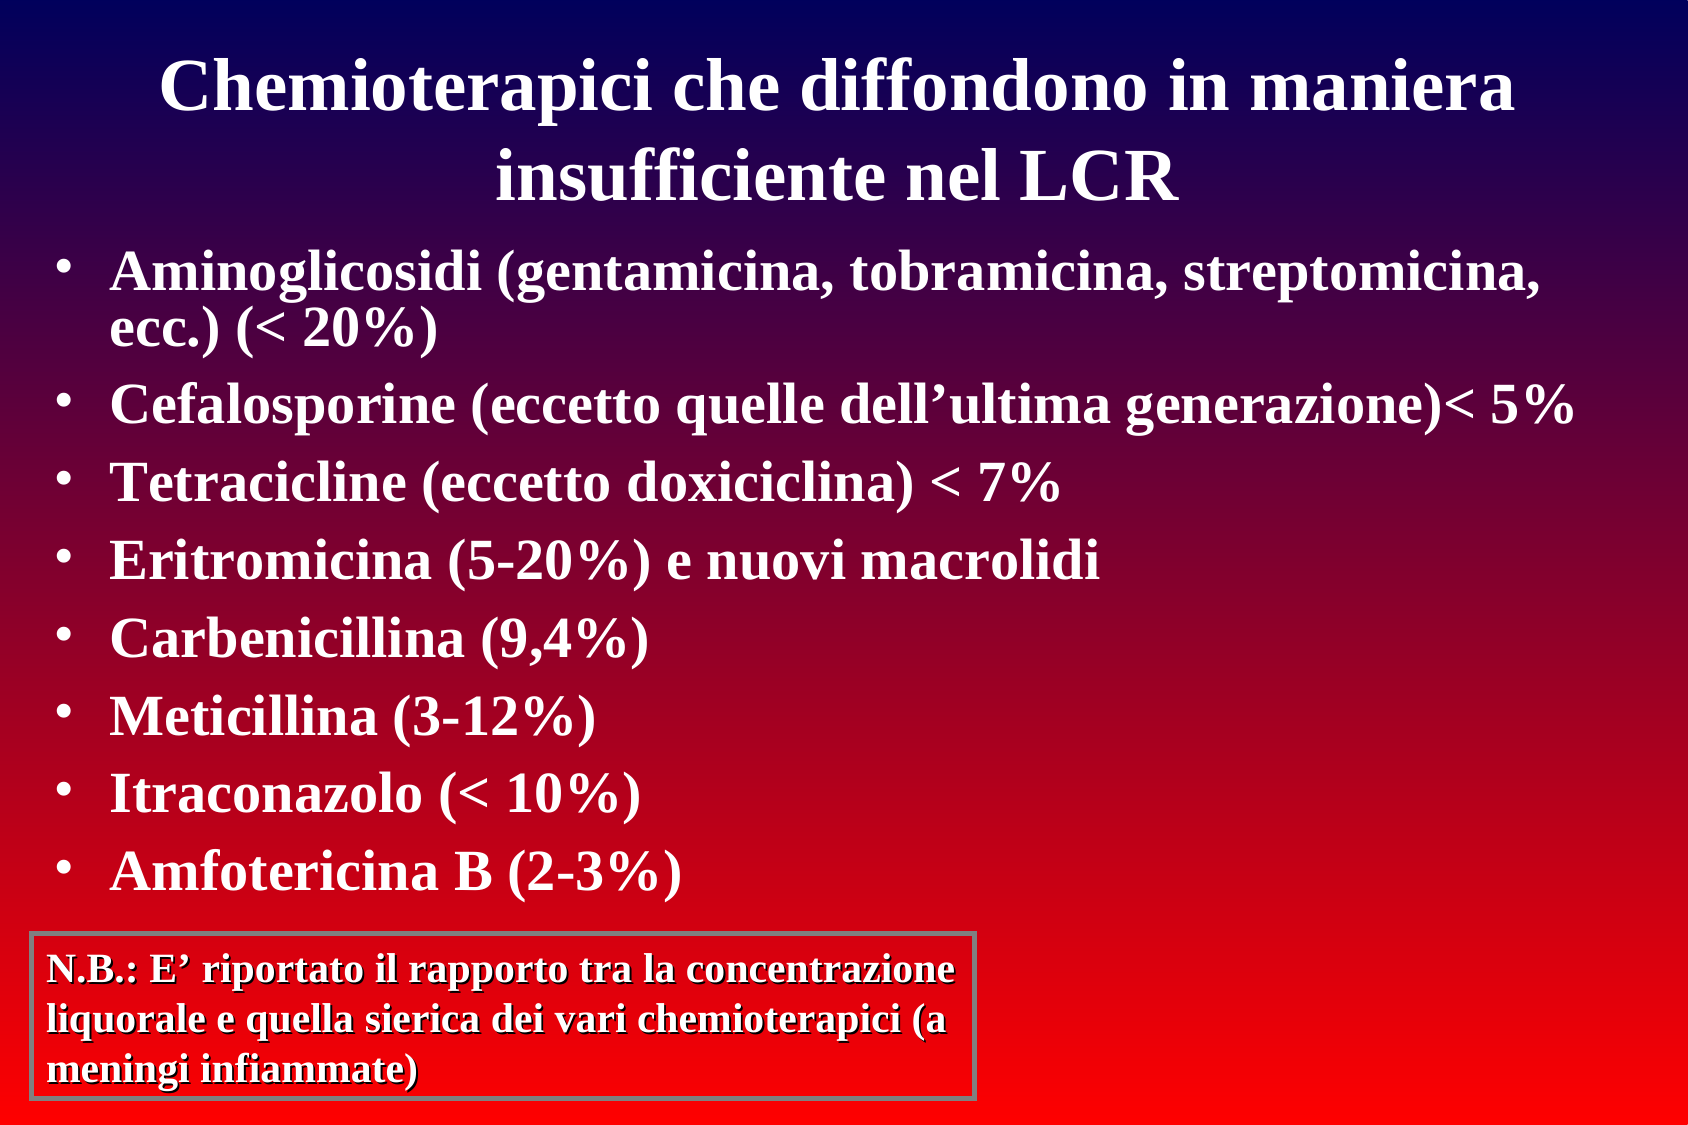

Chemioterapici che diffondono in maniera insufficiente nel LCR
Aminoglicosidi (gentamicina, tobramicina, streptomicina, ecc.) (< 20%)
Cefalosporine (eccetto quelle dell’ultima generazione)< 5%
Tetracicline (eccetto doxiciclina) < 7%
Eritromicina (5-20%) e nuovi macrolidi
Carbenicillina (9,4%)
Meticillina (3-12%)
Itraconazolo (< 10%)
Amfotericina B (2-3%)
N.B.: E’ riportato il rapporto tra la concentrazione liquorale e quella sierica dei vari chemioterapici (a meningi infiammate)